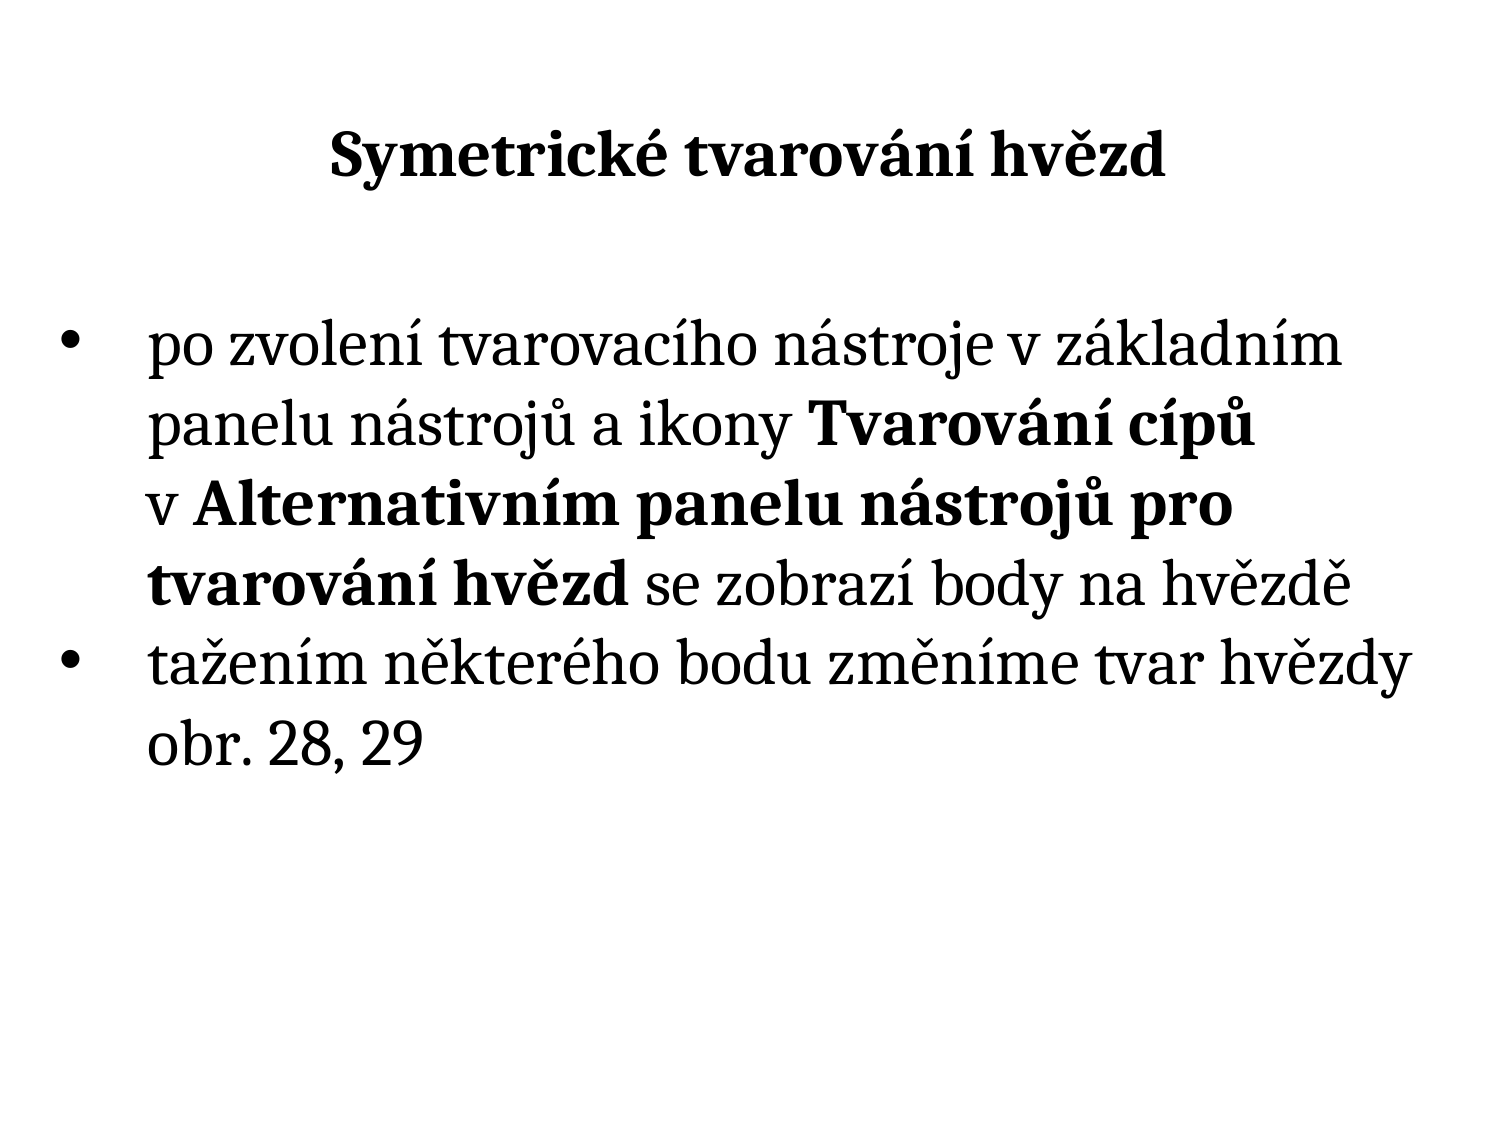

Symetrické tvarování hvězd
po zvolení tvarovacího nástroje v základním panelu nástrojů a ikony Tvarování cípů
v Alternativním panelu nástrojů pro tvarování hvězd se zobrazí body na hvězdě
tažením některého bodu změníme tvar hvězdy
	obr. 28, 29